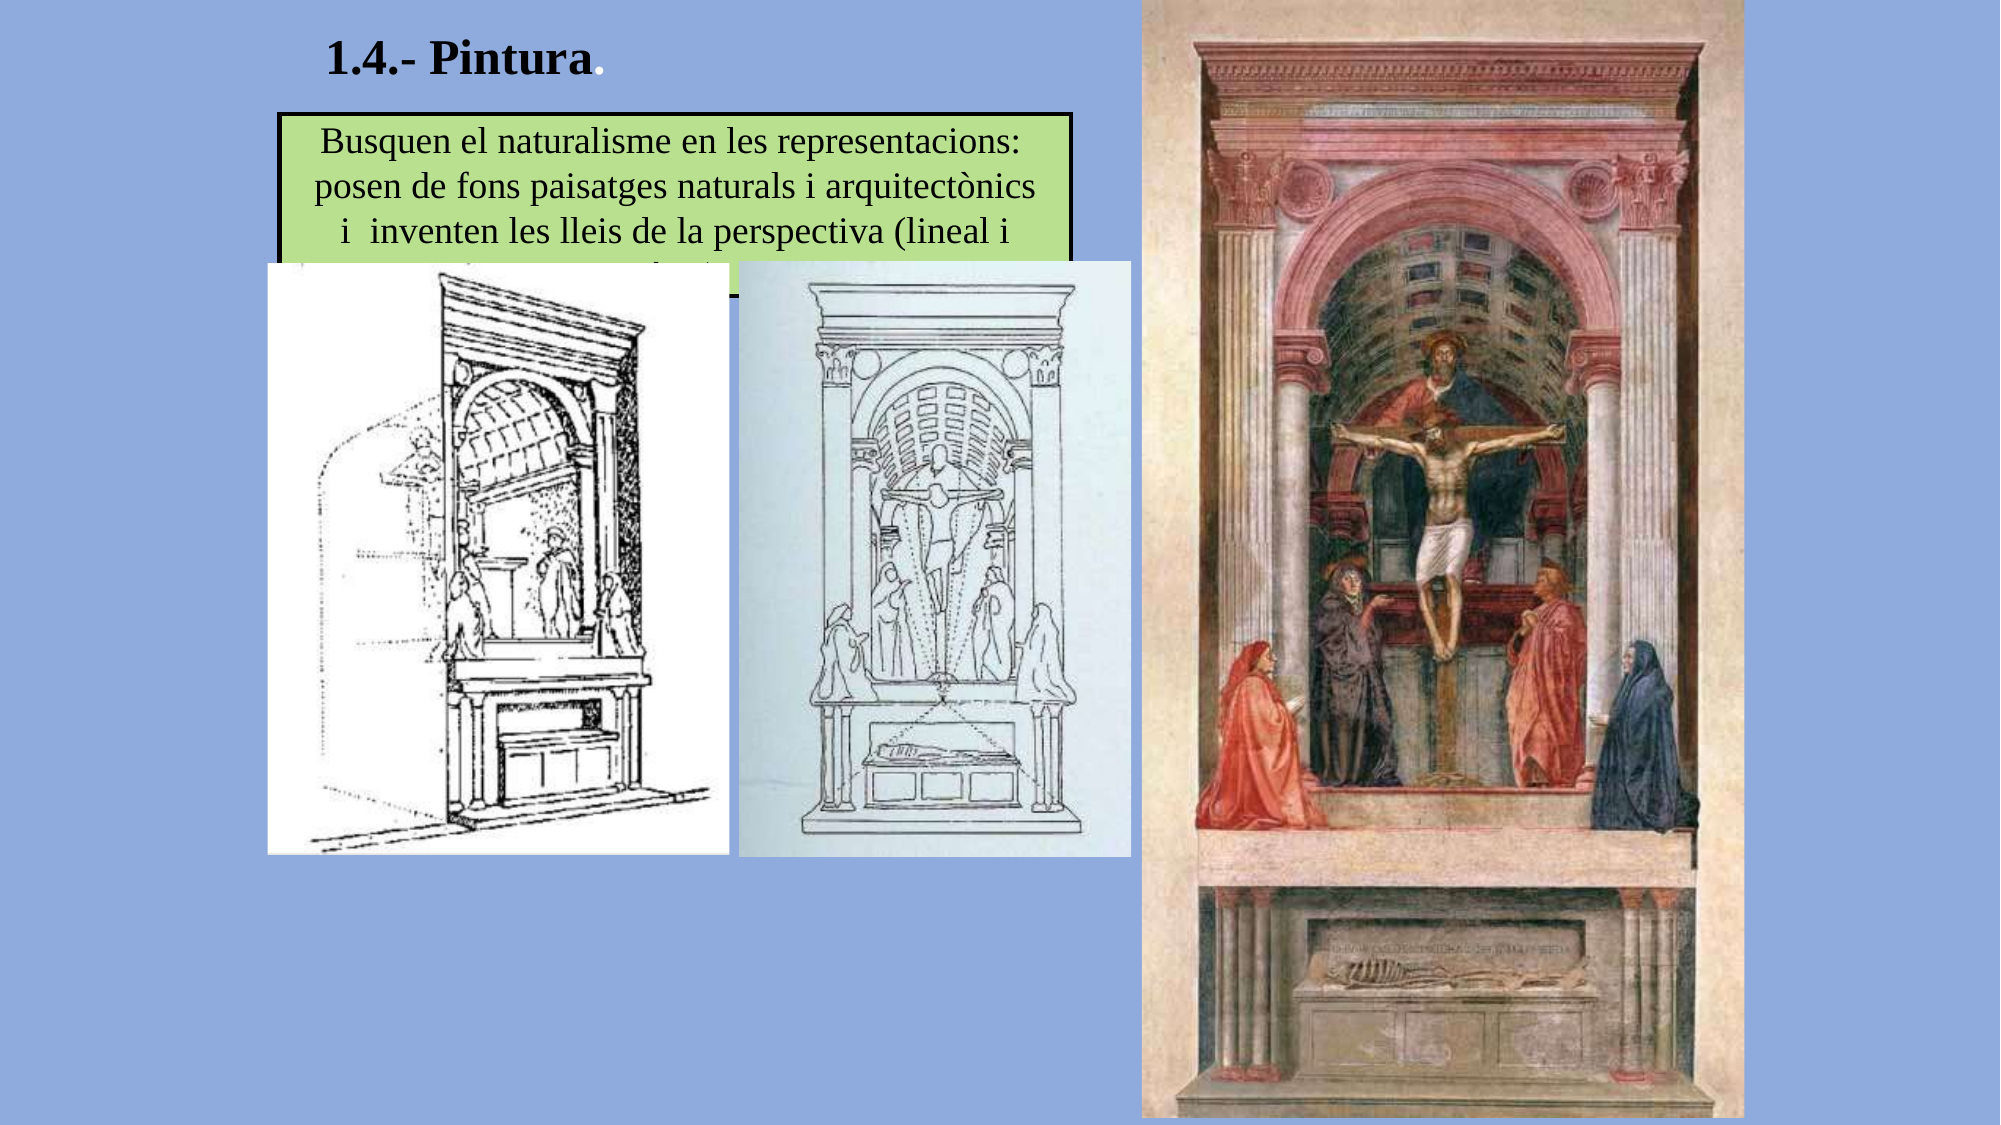

1.4.- Pintura.
Busquen el naturalisme en les representacions: posen de fons paisatges naturals i arquitectònics i inventen les lleis de la perspectiva (lineal i aèria)